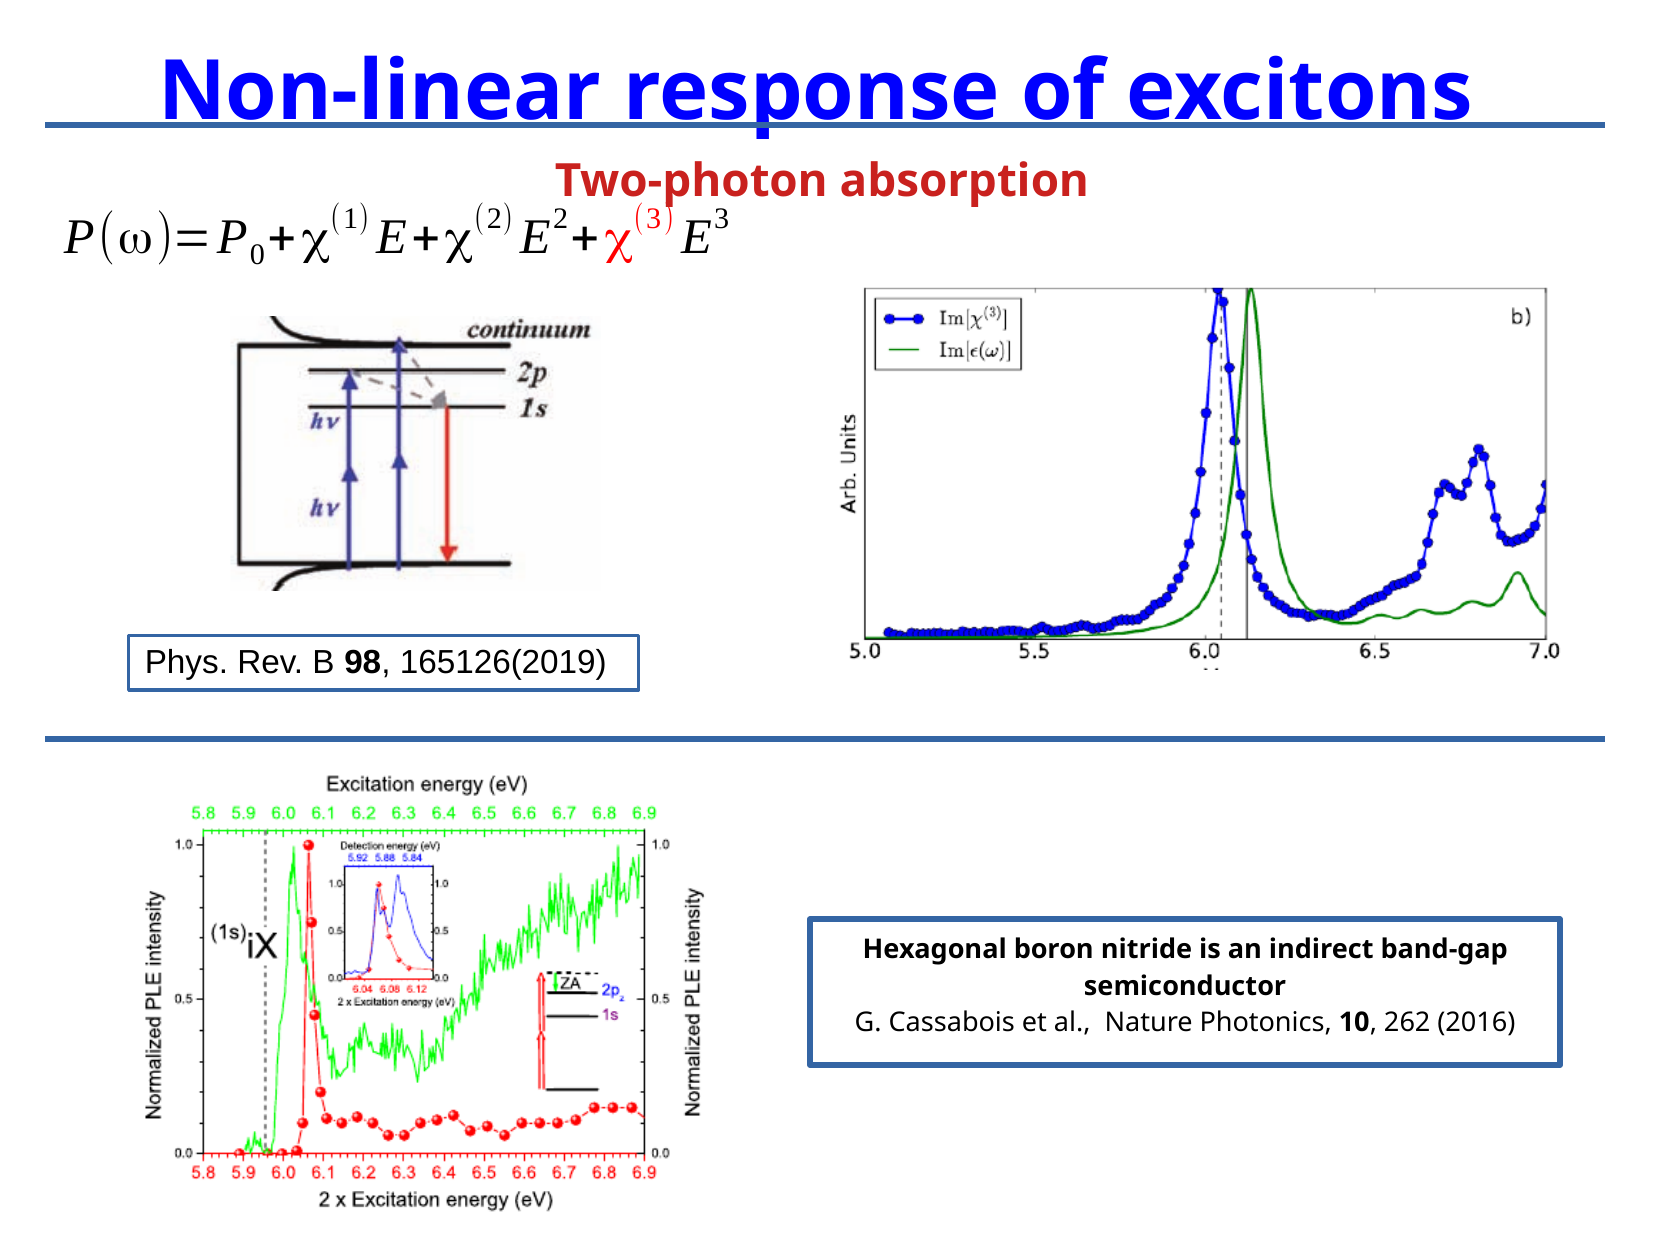

# Non-linear response of excitons
Two-photon absorption
Phys. Rev. B 98, 165126(2019)
Hexagonal boron nitride is an indirect band-gap semiconductor
G. Cassabois et al., Nature Photonics, 10, 262 (2016)